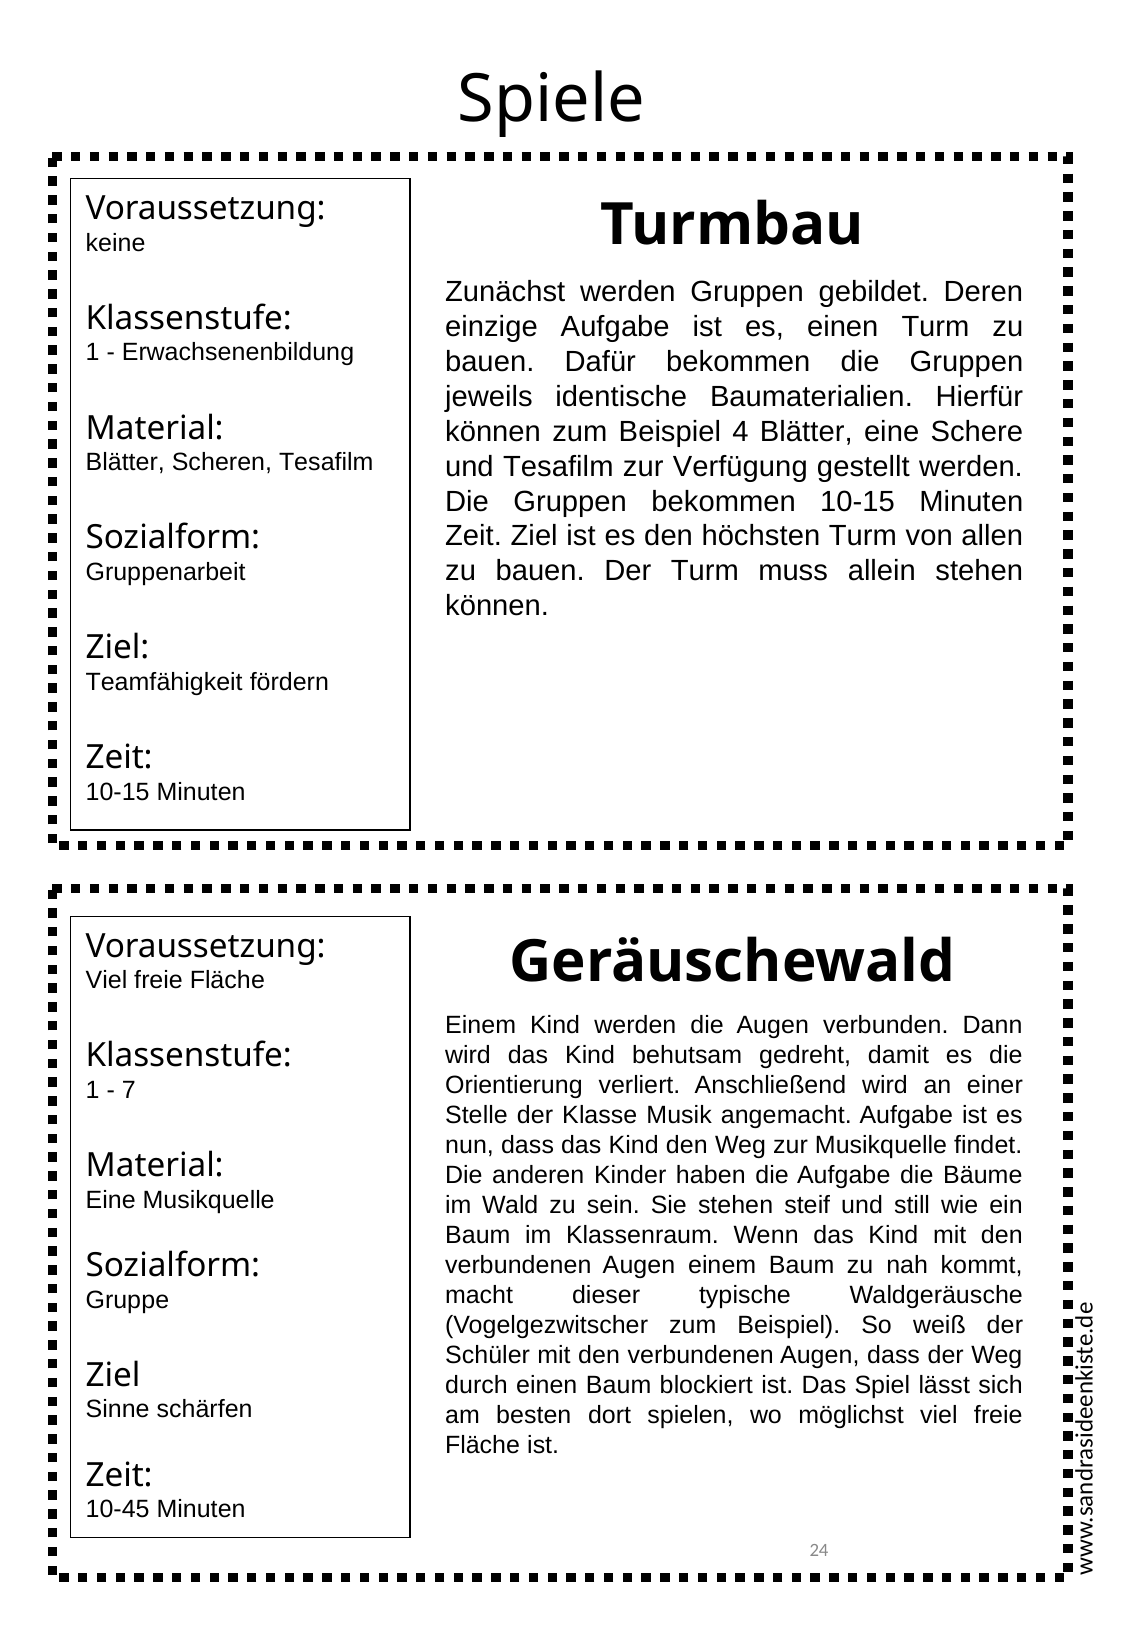

Spiele
Voraussetzung:
keine
Klassenstufe:
1 - Erwachsenenbildung
Material:
Blätter, Scheren, Tesafilm
Sozialform:
Gruppenarbeit
Ziel:
Teamfähigkeit fördern
Zeit:
10-15 Minuten
Turmbau
Zunächst werden Gruppen gebildet. Deren einzige Aufgabe ist es, einen Turm zu bauen. Dafür bekommen die Gruppen jeweils identische Baumaterialien. Hierfür können zum Beispiel 4 Blätter, eine Schere und Tesafilm zur Verfügung gestellt werden. Die Gruppen bekommen 10-15 Minuten Zeit. Ziel ist es den höchsten Turm von allen zu bauen. Der Turm muss allein stehen können.
Geräuschewald
Voraussetzung:
Viel freie Fläche
Klassenstufe:
1 - 7
Material:
Eine Musikquelle
Sozialform:
Gruppe
Ziel
Sinne schärfen
Zeit:
10-45 Minuten
Einem Kind werden die Augen verbunden. Dann wird das Kind behutsam gedreht, damit es die Orientierung verliert. Anschließend wird an einer Stelle der Klasse Musik angemacht. Aufgabe ist es nun, dass das Kind den Weg zur Musikquelle findet. Die anderen Kinder haben die Aufgabe die Bäume im Wald zu sein. Sie stehen steif und still wie ein Baum im Klassenraum. Wenn das Kind mit den verbundenen Augen einem Baum zu nah kommt, macht dieser typische Waldgeräusche (Vogelgezwitscher zum Beispiel). So weiß der Schüler mit den verbundenen Augen, dass der Weg durch einen Baum blockiert ist. Das Spiel lässt sich am besten dort spielen, wo möglichst viel freie Fläche ist.
www.sandrasideenkiste.de